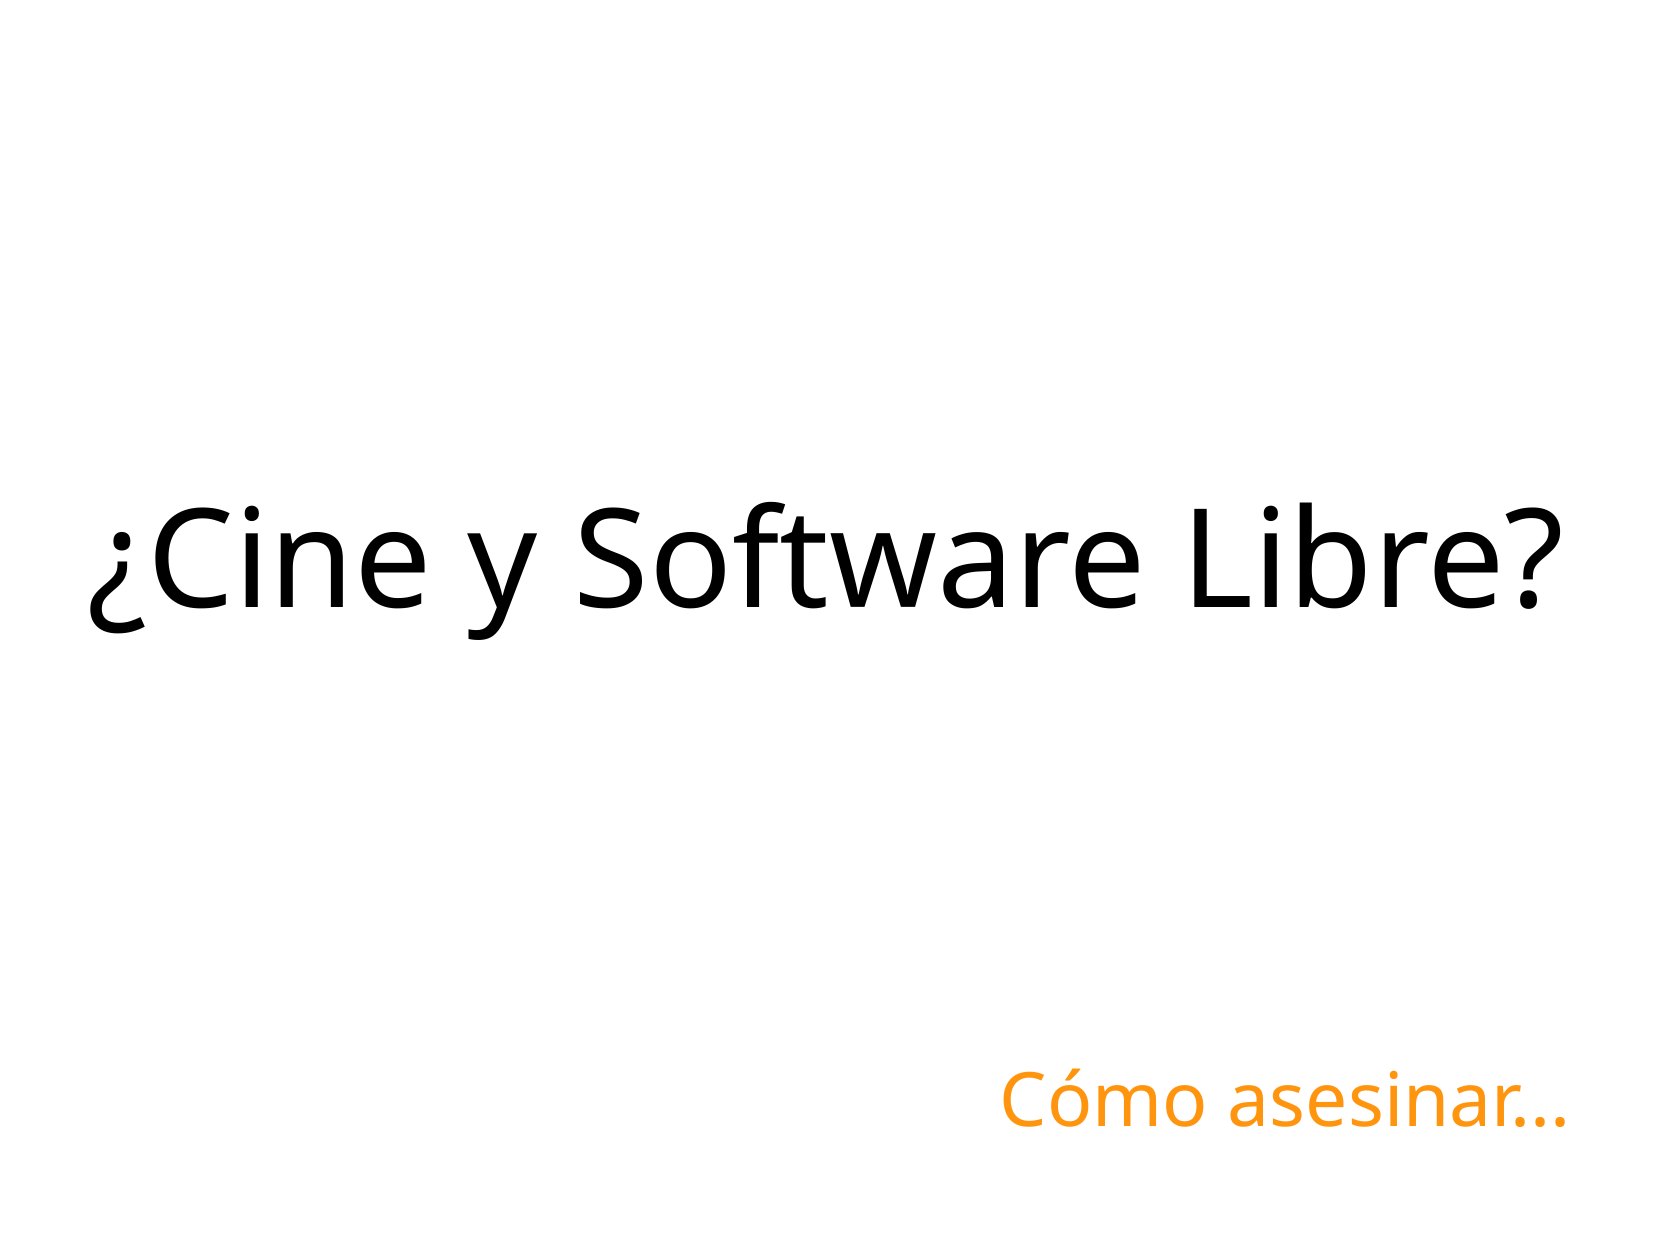

# ¿Cine y Software Libre?
Cómo asesinar...